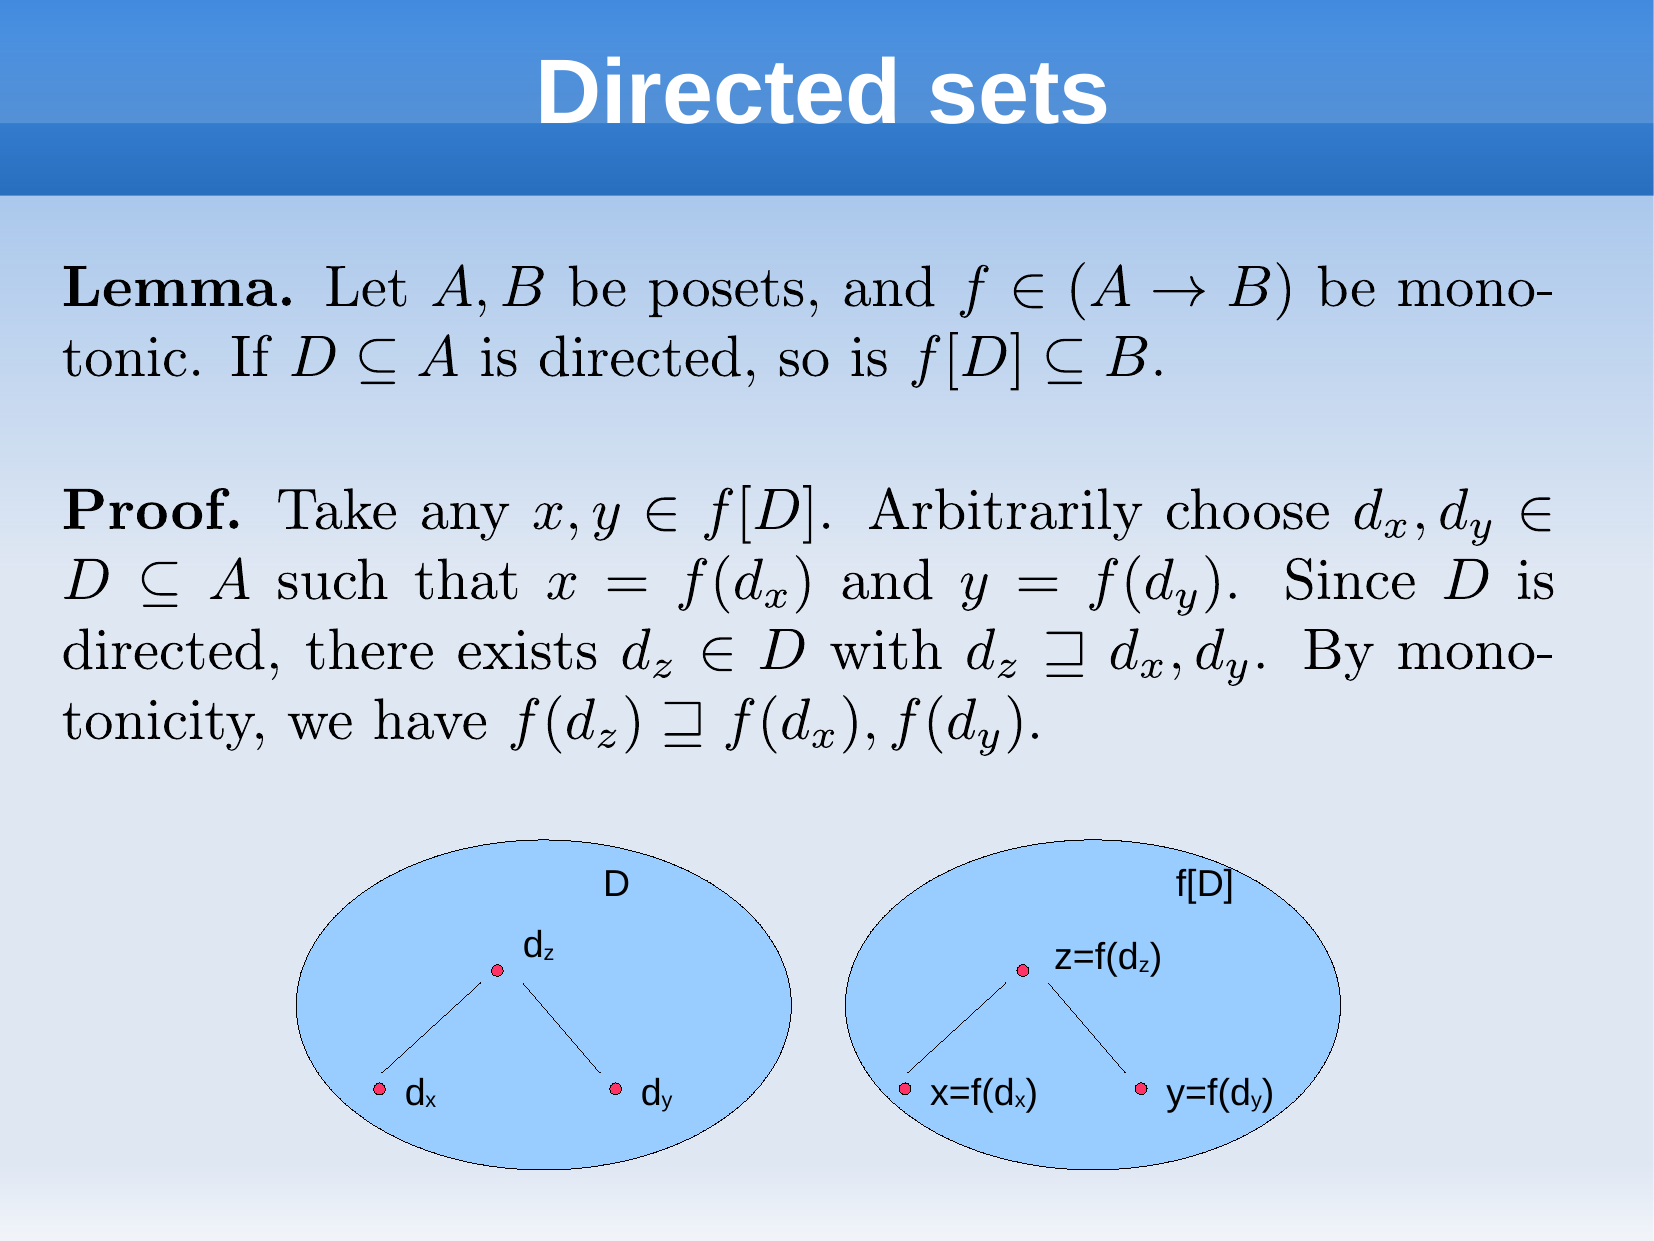

# Directed sets
f[D]
D
dz
z=f(dz)
x=f(dx)
y=f(dy)
dx
dy